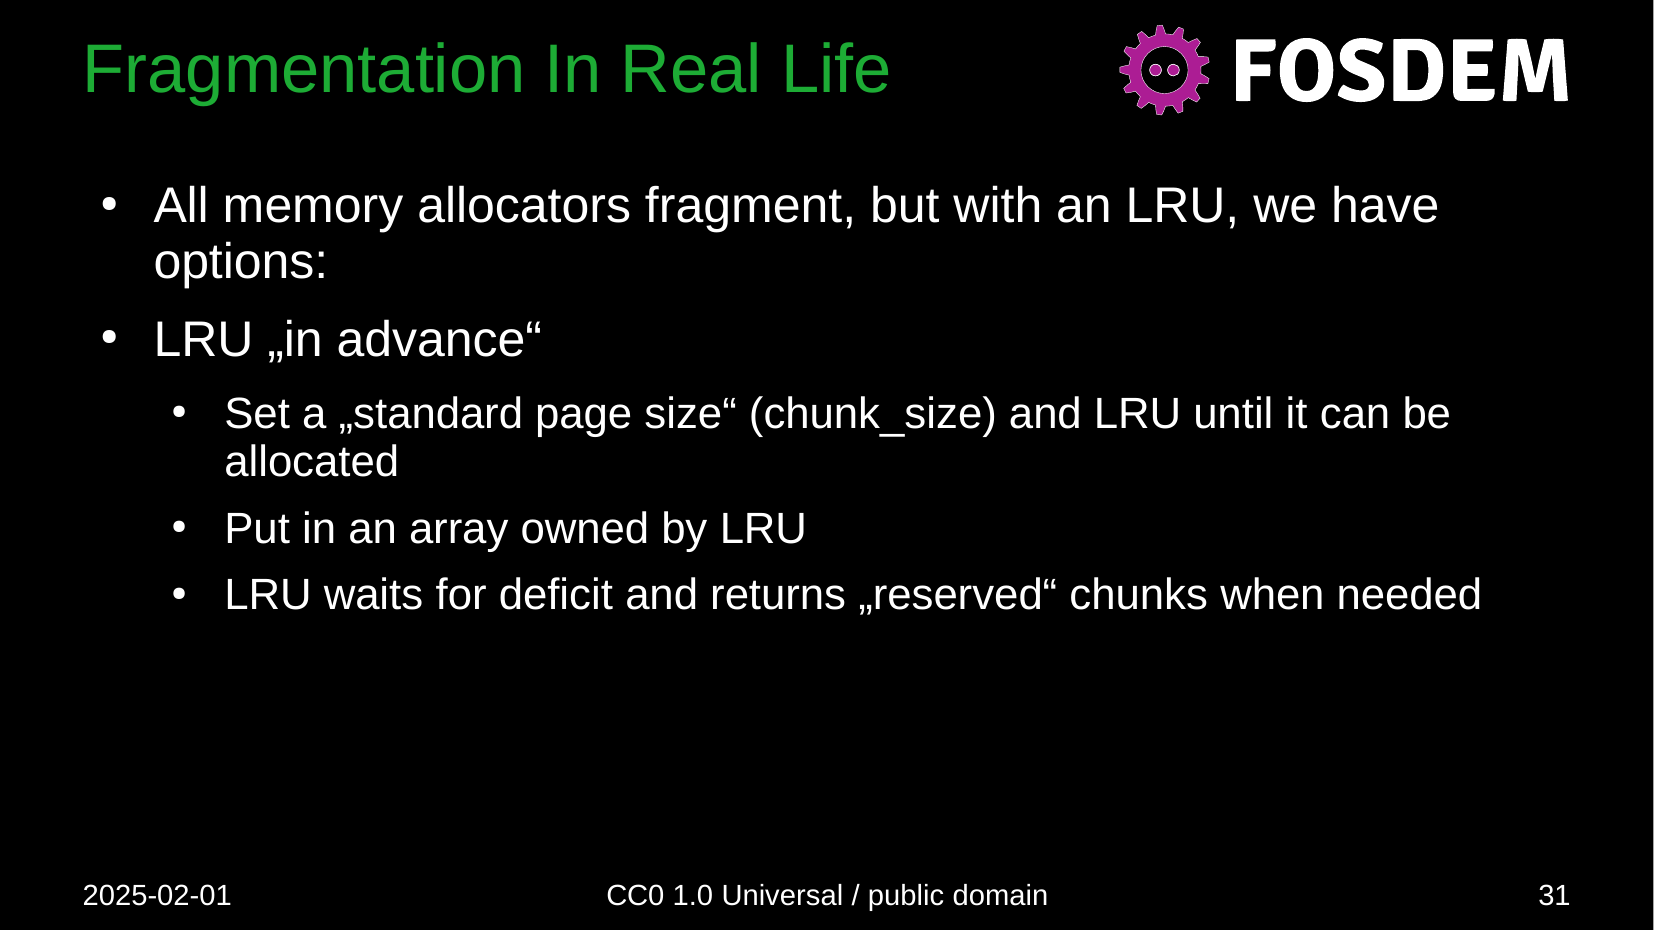

# Fragmentation In Real Life
All memory allocators fragment, but with an LRU, we have options:
LRU „in advance“
Set a „standard page size“ (chunk_size) and LRU until it can be allocated
Put in an array owned by LRU
LRU waits for deficit and returns „reserved“ chunks when needed
2025-02-01
CC0 1.0 Universal / public domain
31